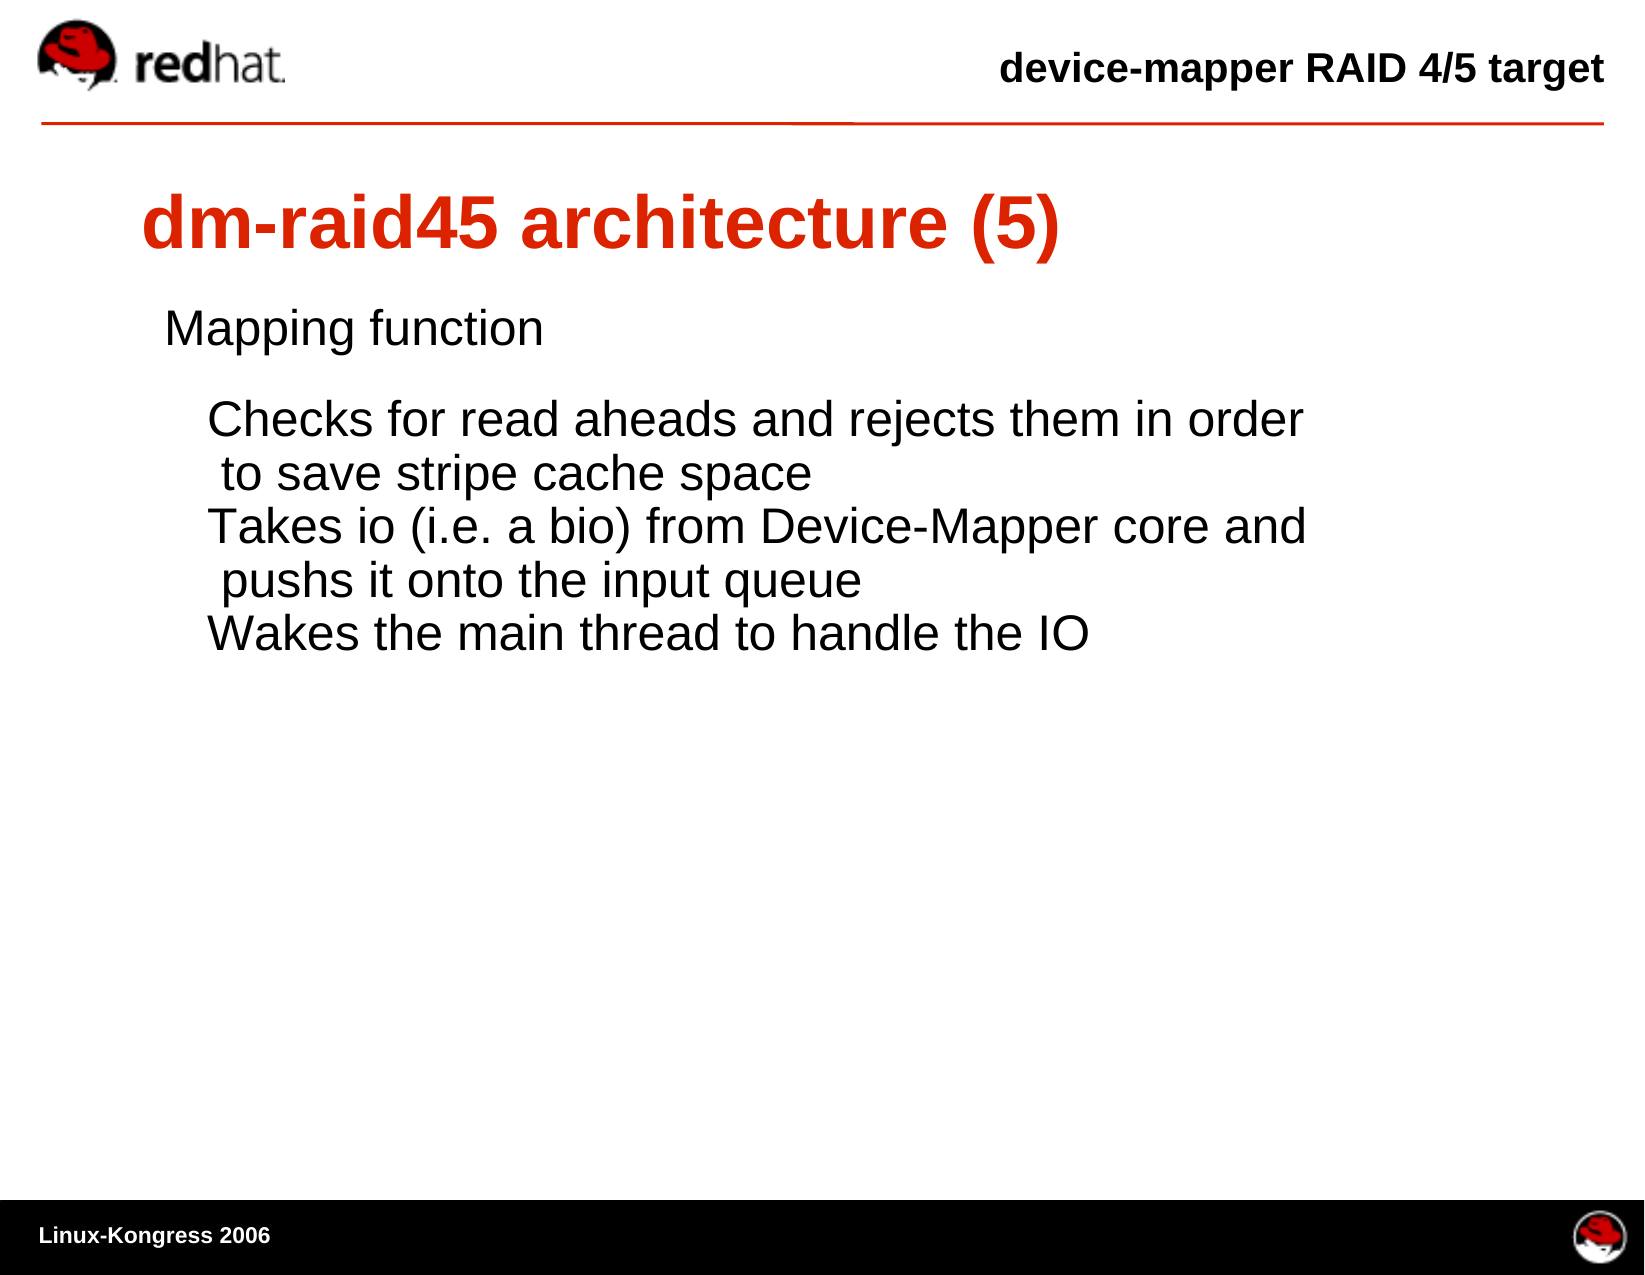

device-mapper RAID 4/5 target
dm-raid45 architecture (5)
 Mapping function
 Checks for read aheads and rejects them in order
 to save stripe cache space
 Takes io (i.e. a bio) from Device-Mapper core and
 pushs it onto the input queue
 Wakes the main thread to handle the IO
Linux-Kongress 2006